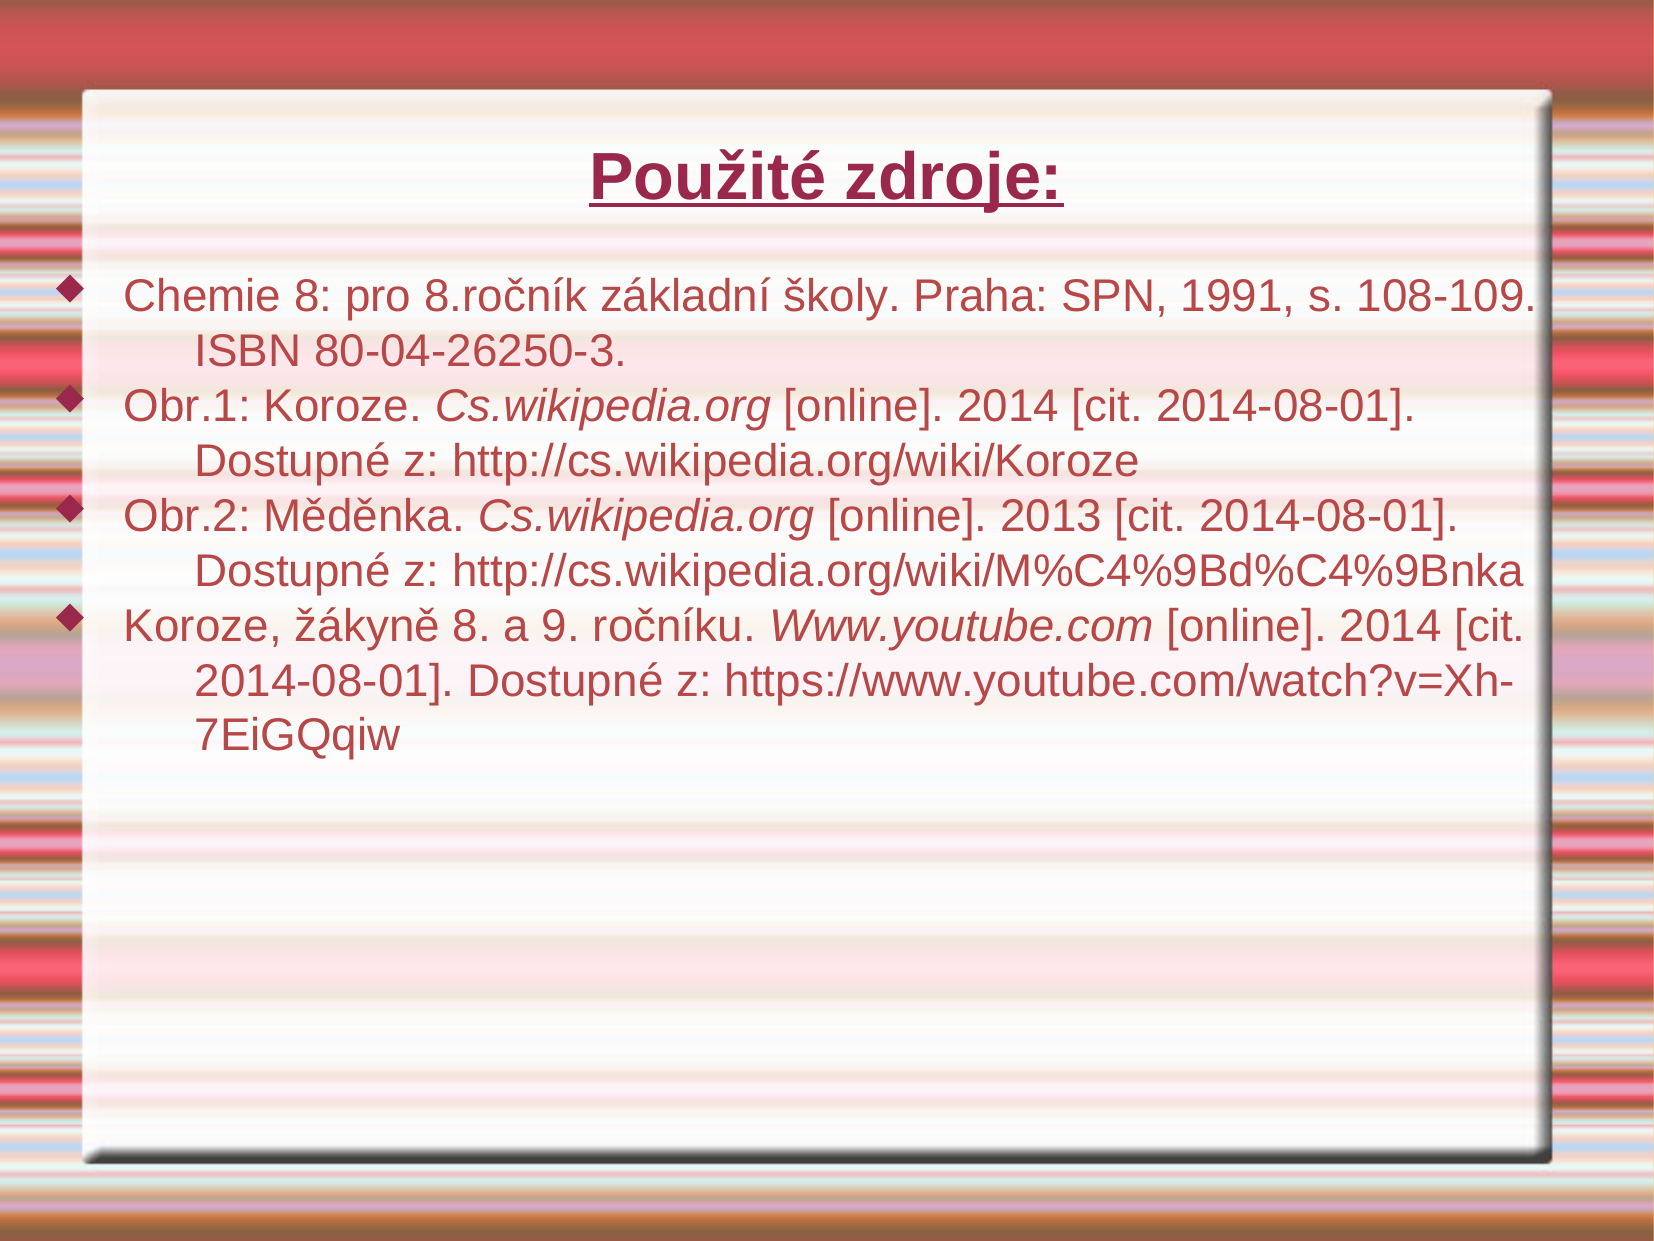

# Použité zdroje:
Chemie 8: pro 8.ročník základní školy. Praha: SPN, 1991, s. 108-109. ISBN 80-04-26250-3.
Obr.1: Koroze. Cs.wikipedia.org [online]. 2014 [cit. 2014-08-01]. Dostupné z: http://cs.wikipedia.org/wiki/Koroze
Obr.2: Měděnka. Cs.wikipedia.org [online]. 2013 [cit. 2014-08-01]. Dostupné z: http://cs.wikipedia.org/wiki/M%C4%9Bd%C4%9Bnka
Koroze, žákyně 8. a 9. ročníku. Www.youtube.com [online]. 2014 [cit. 2014-08-01]. Dostupné z: https://www.youtube.com/watch?v=Xh-7EiGQqiw